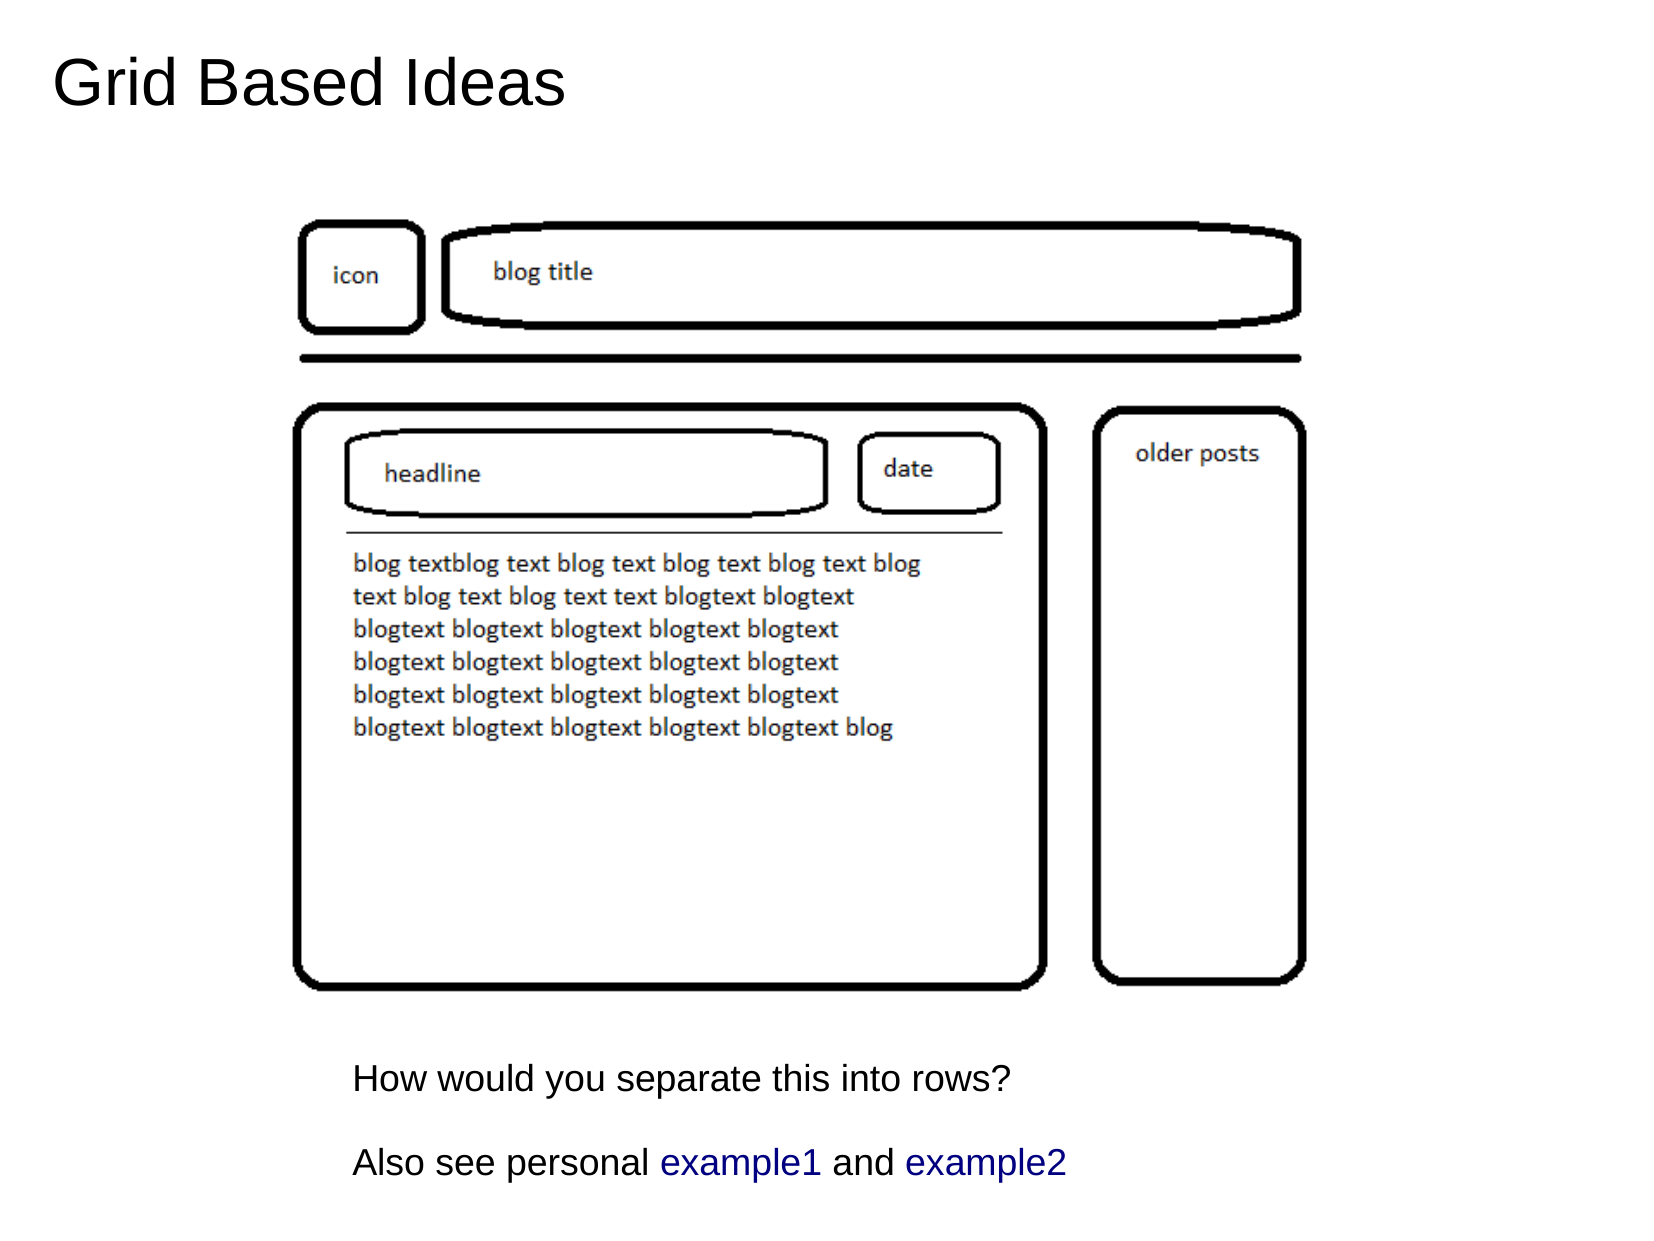

Grid Based Ideas
How would you separate this into rows?
Also see personal example1 and example2